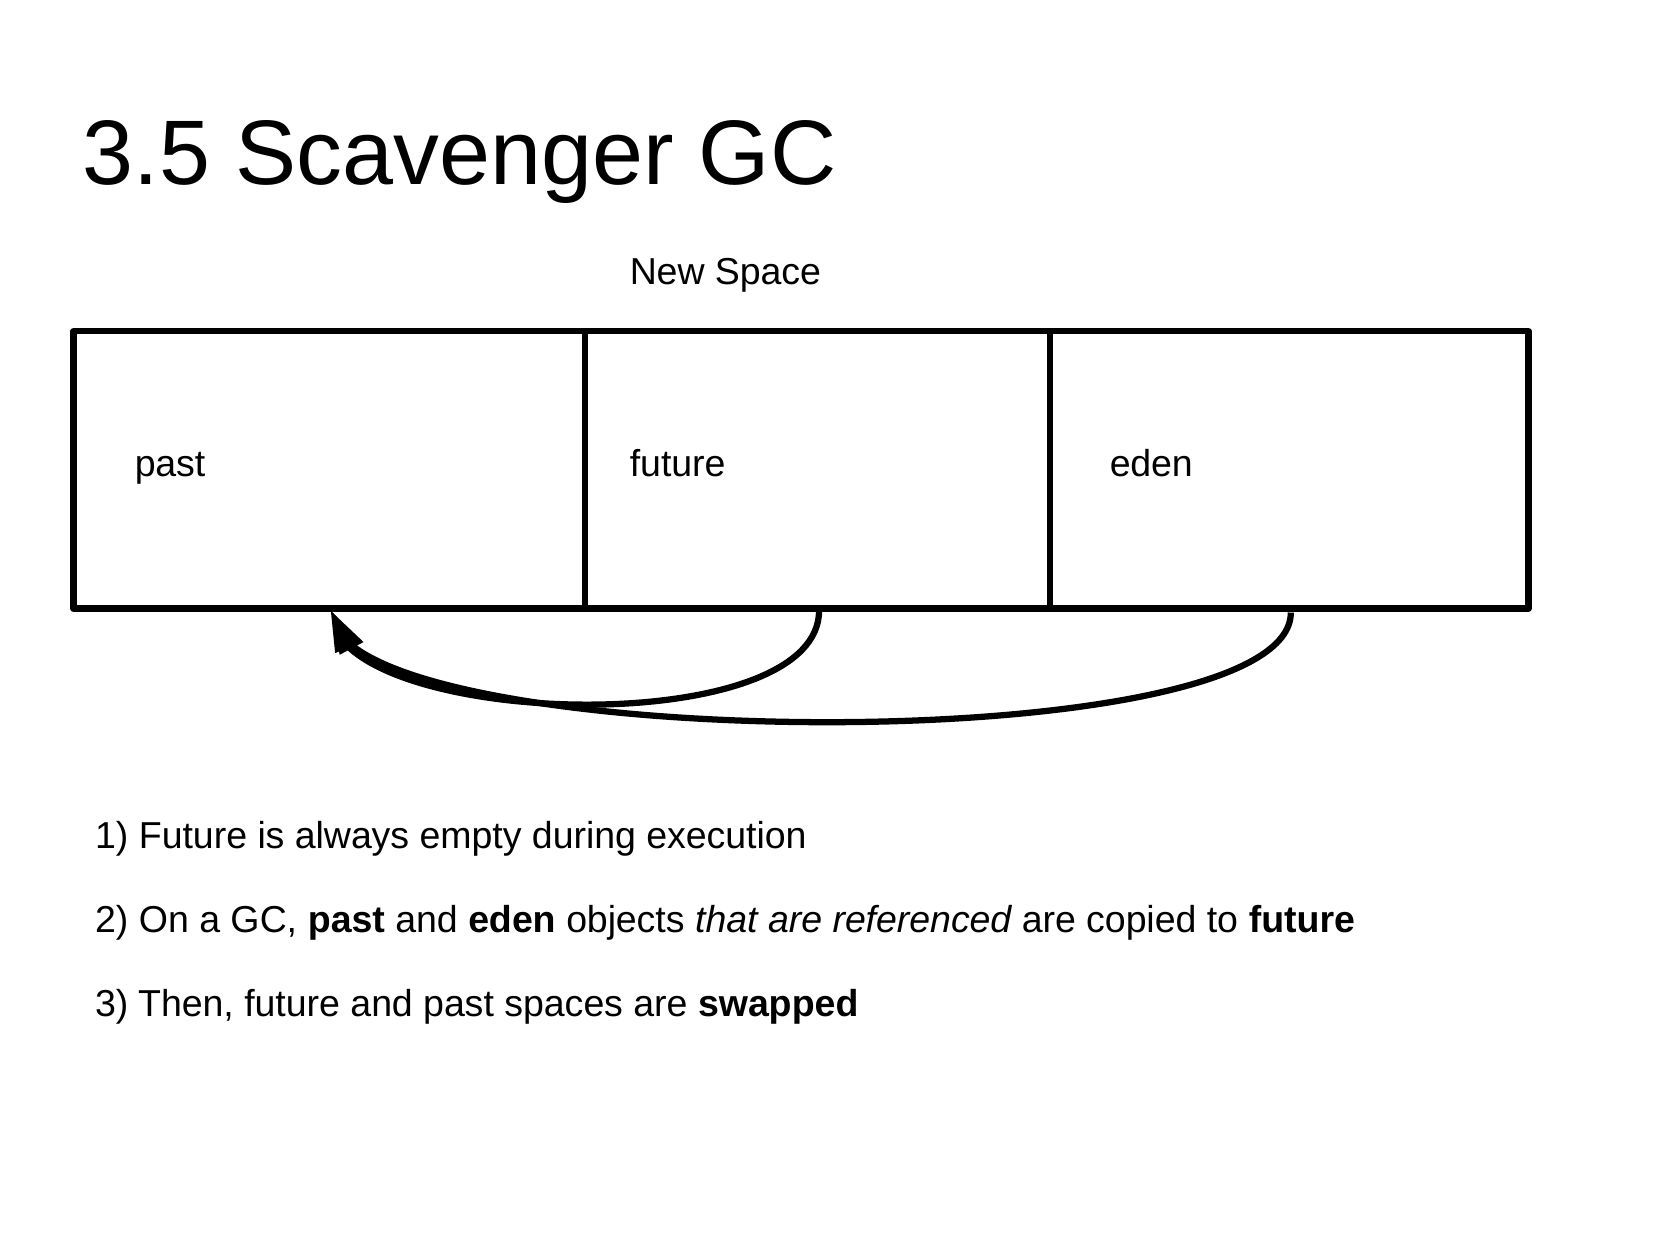

# 3.5 Scavenger GC
New Space
past
future
eden
1) Future is always empty during execution
2) On a GC, past and eden objects that are referenced are copied to future
3) Then, future and past spaces are swapped